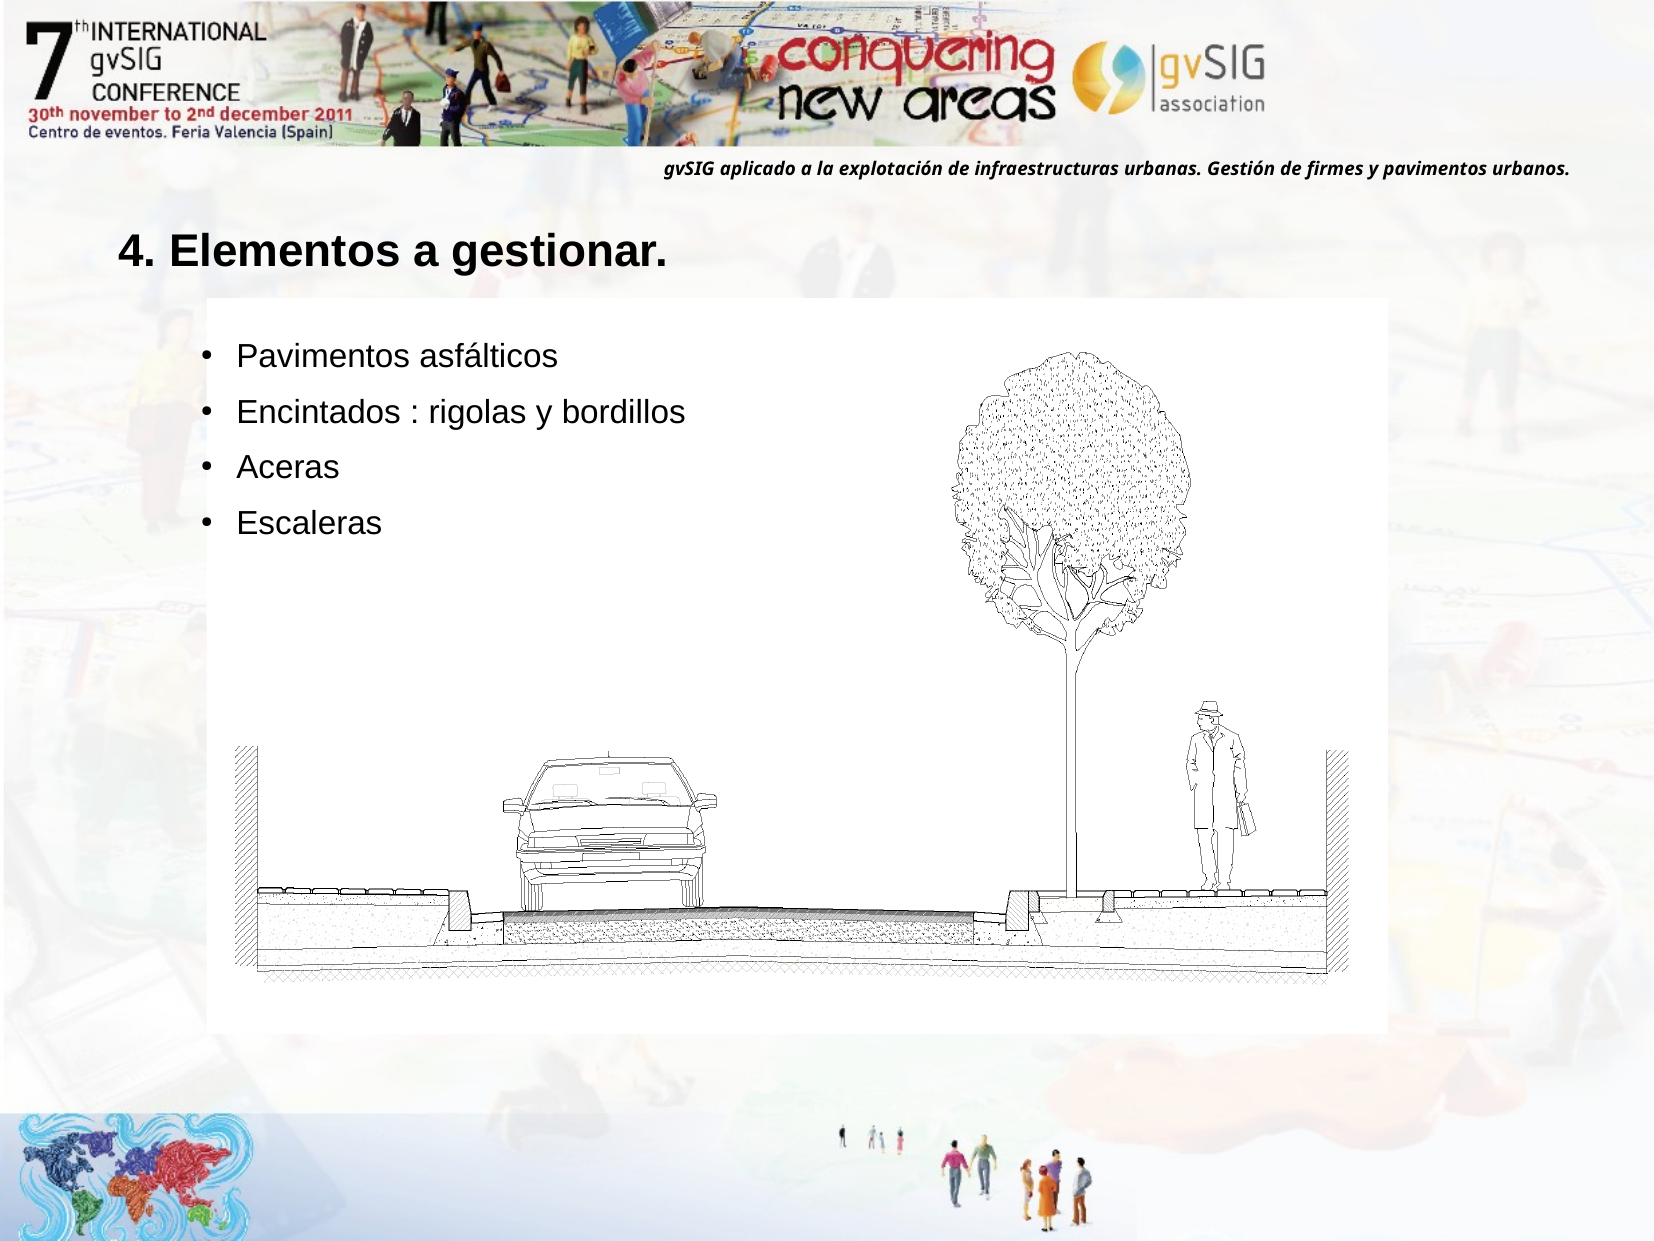

# gvSIG aplicado a la explotación de infraestructuras urbanas. Gestión de firmes y pavimentos urbanos.
4. Elementos a gestionar.
Pavimentos asfálticos
Encintados : rigolas y bordillos
Aceras
Escaleras